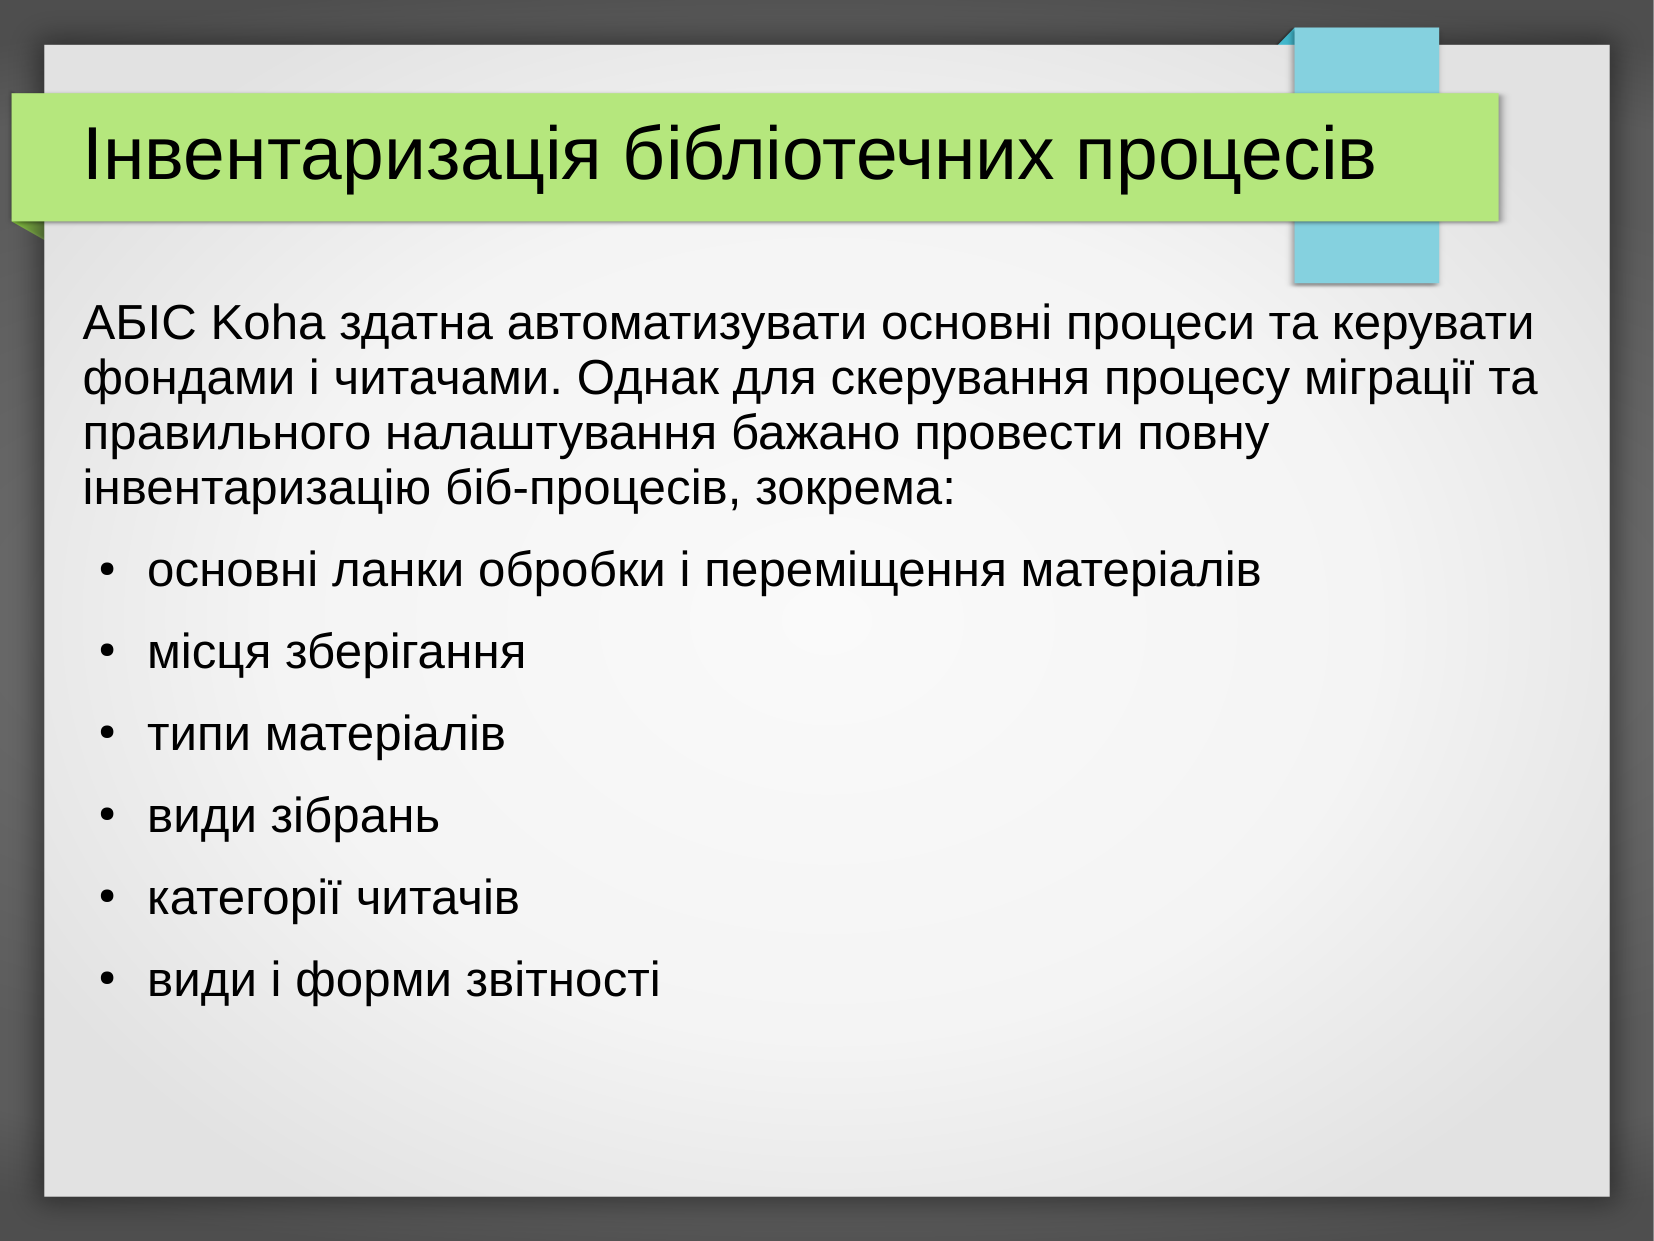

# Інвентаризація бібліотечних процесів
АБІС Koha здатна автоматизувати основні процеси та керувати фондами і читачами. Однак для скерування процесу міграції та правильного налаштування бажано провести повну інвентаризацію біб-процесів, зокрема:
основні ланки обробки і переміщення матеріалів
місця зберігання
типи матеріалів
види зібрань
категорії читачів
види і форми звітності